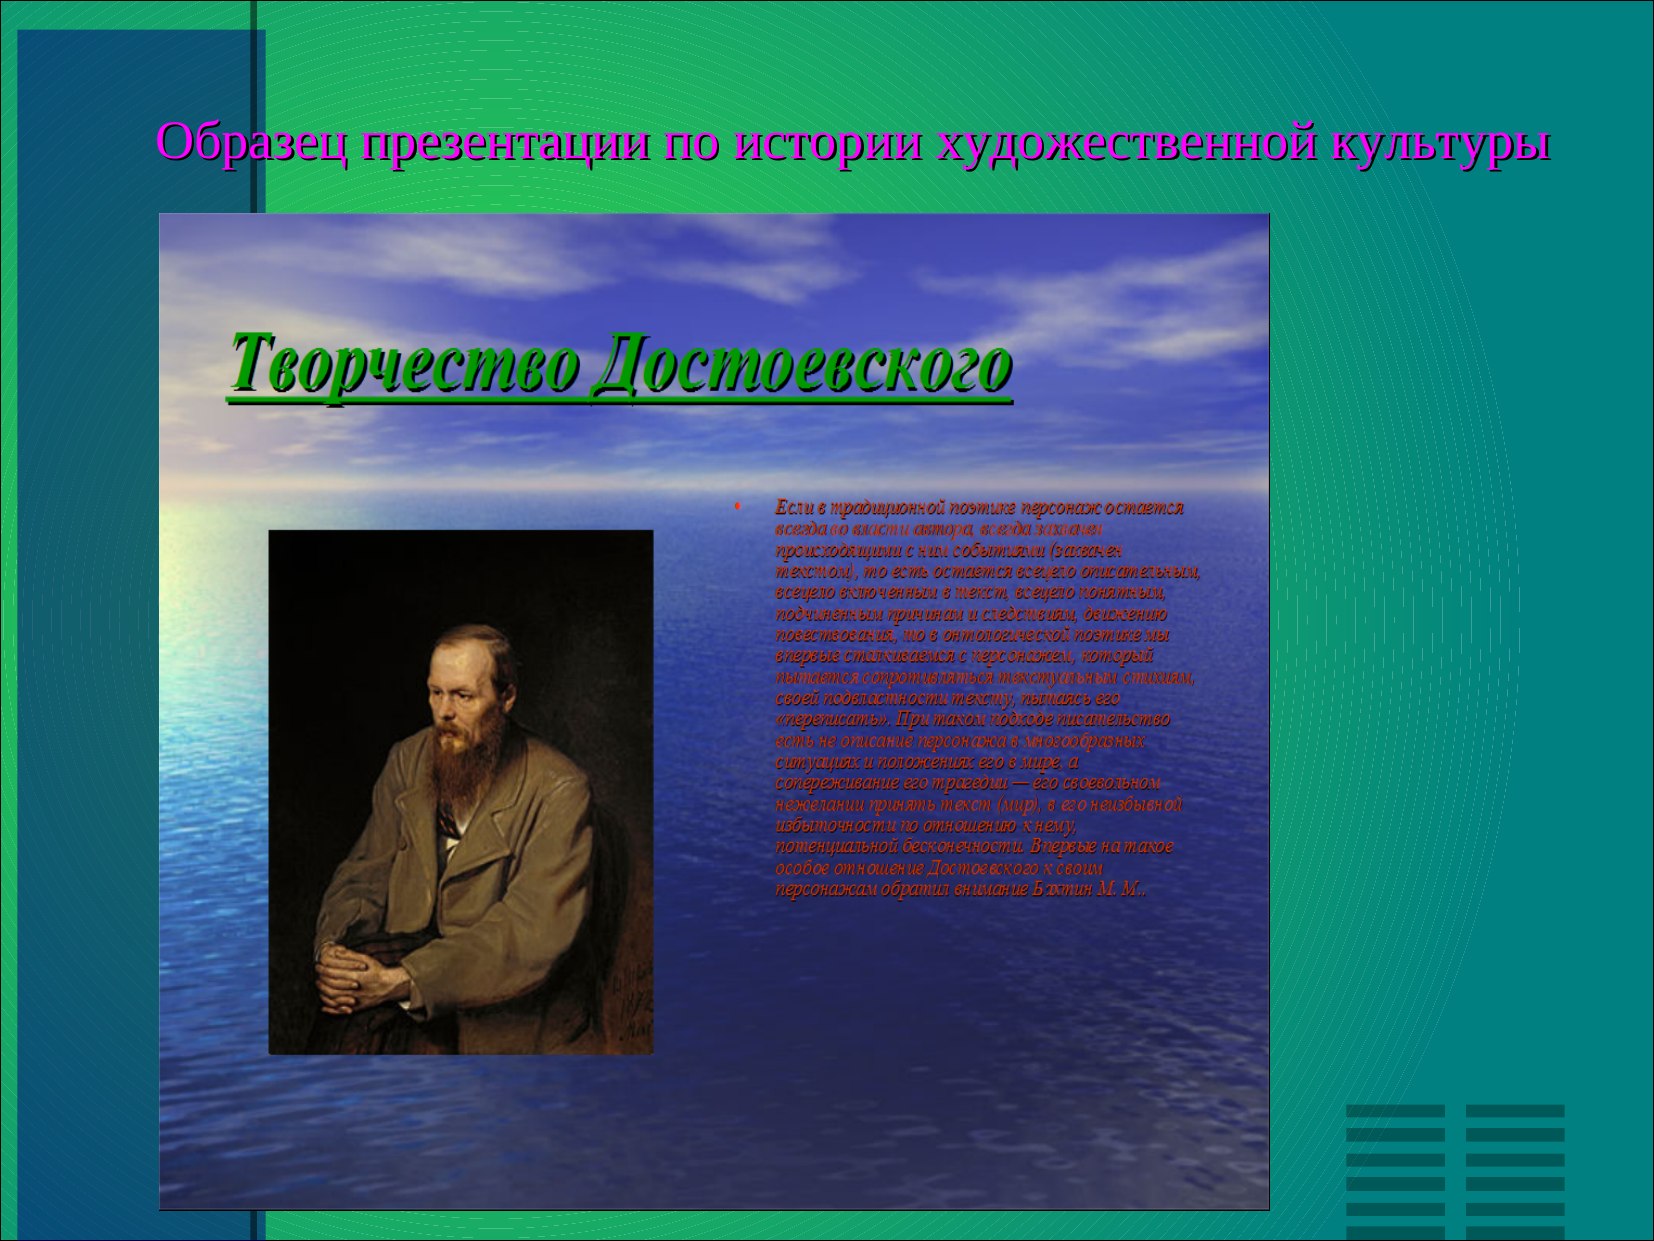

# Образец презентации по истории художественной культуры